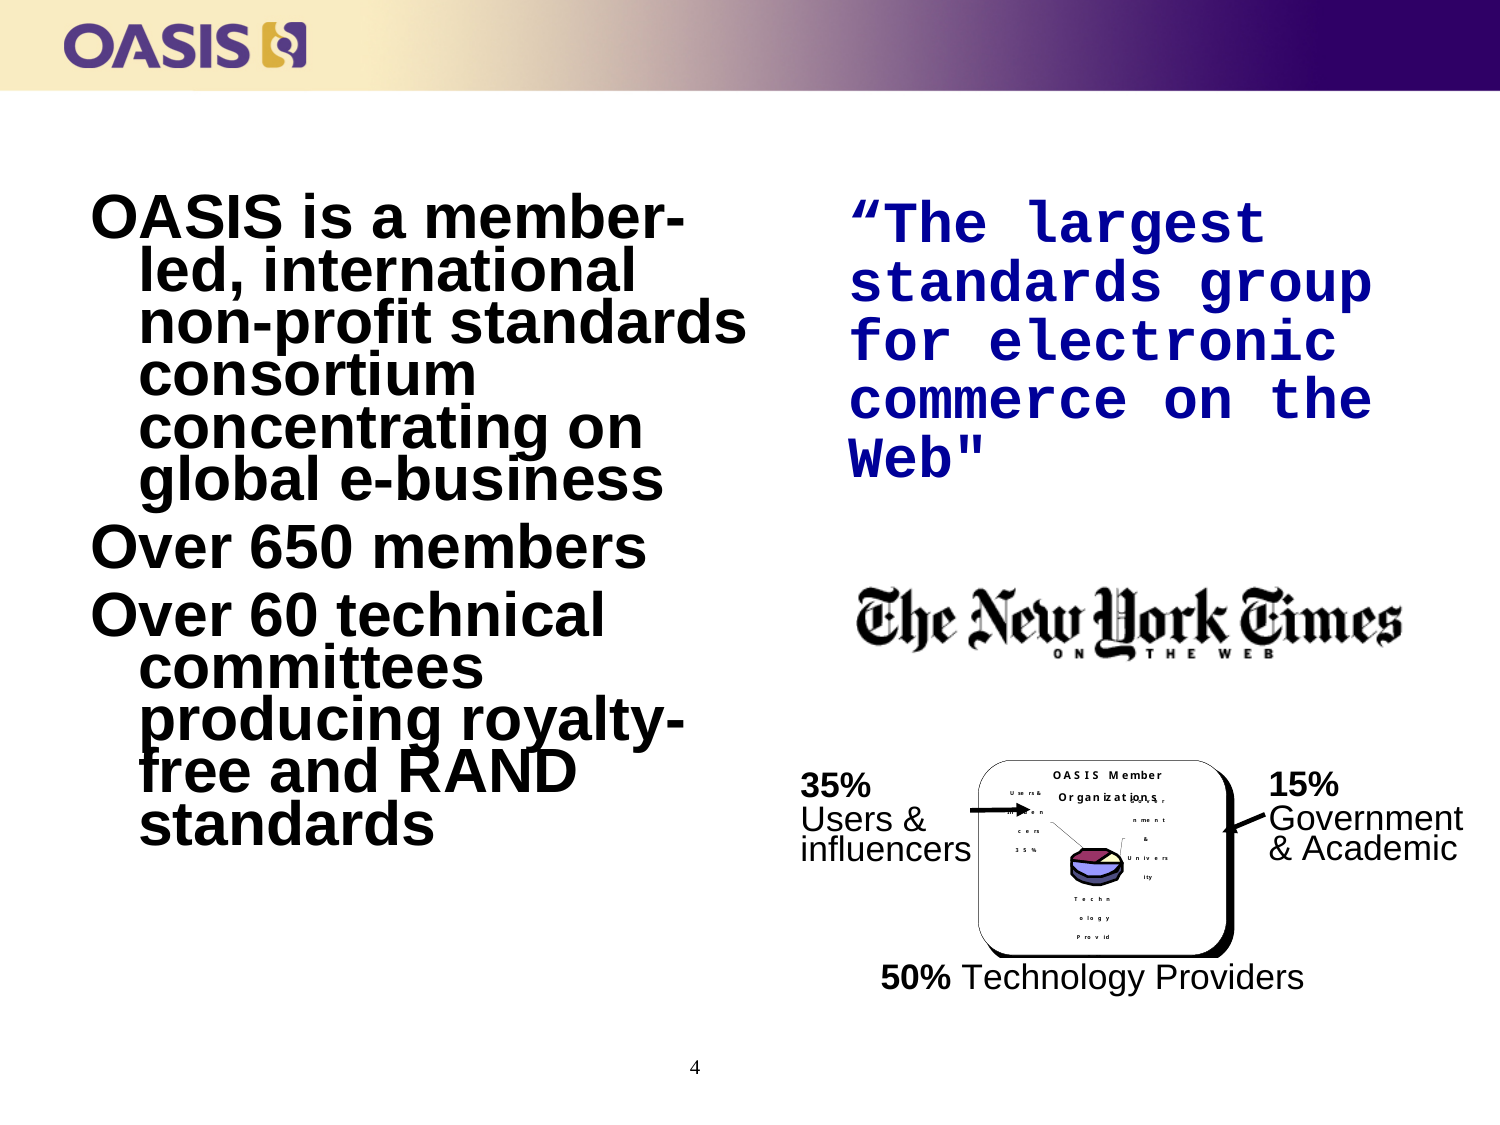

“The largest standards group for electronic commerce on the Web"
OASIS is a member-led, international non-profit standards consortium concentrating on global e-business
Over 650 members
Over 60 technical committees producing royalty-free and RAND standards
15%
Government & Academic
35%
Users & influencers
50% Technology Providers